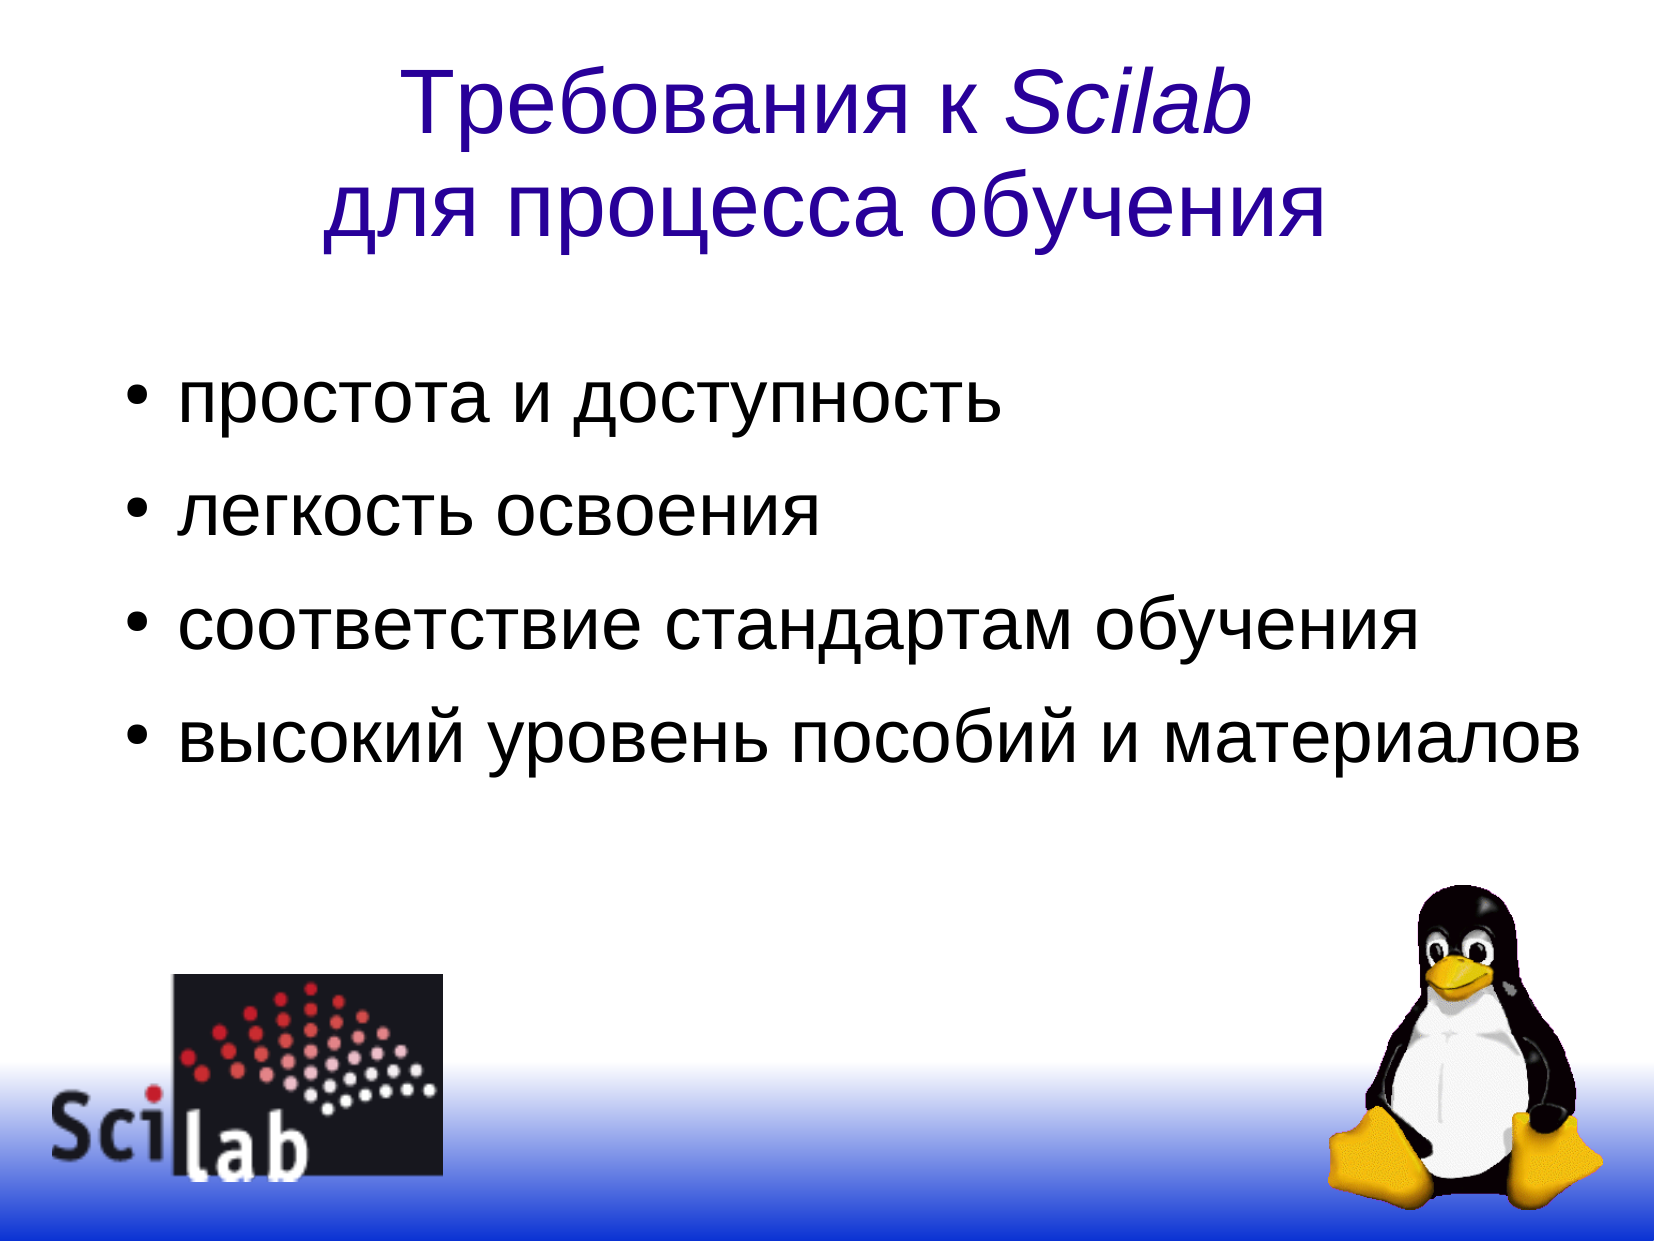

# Требования к Scilab для процесса обучения
простота и доступность
легкость освоения
соответствие стандартам обучения
высокий уровень пособий и материалов